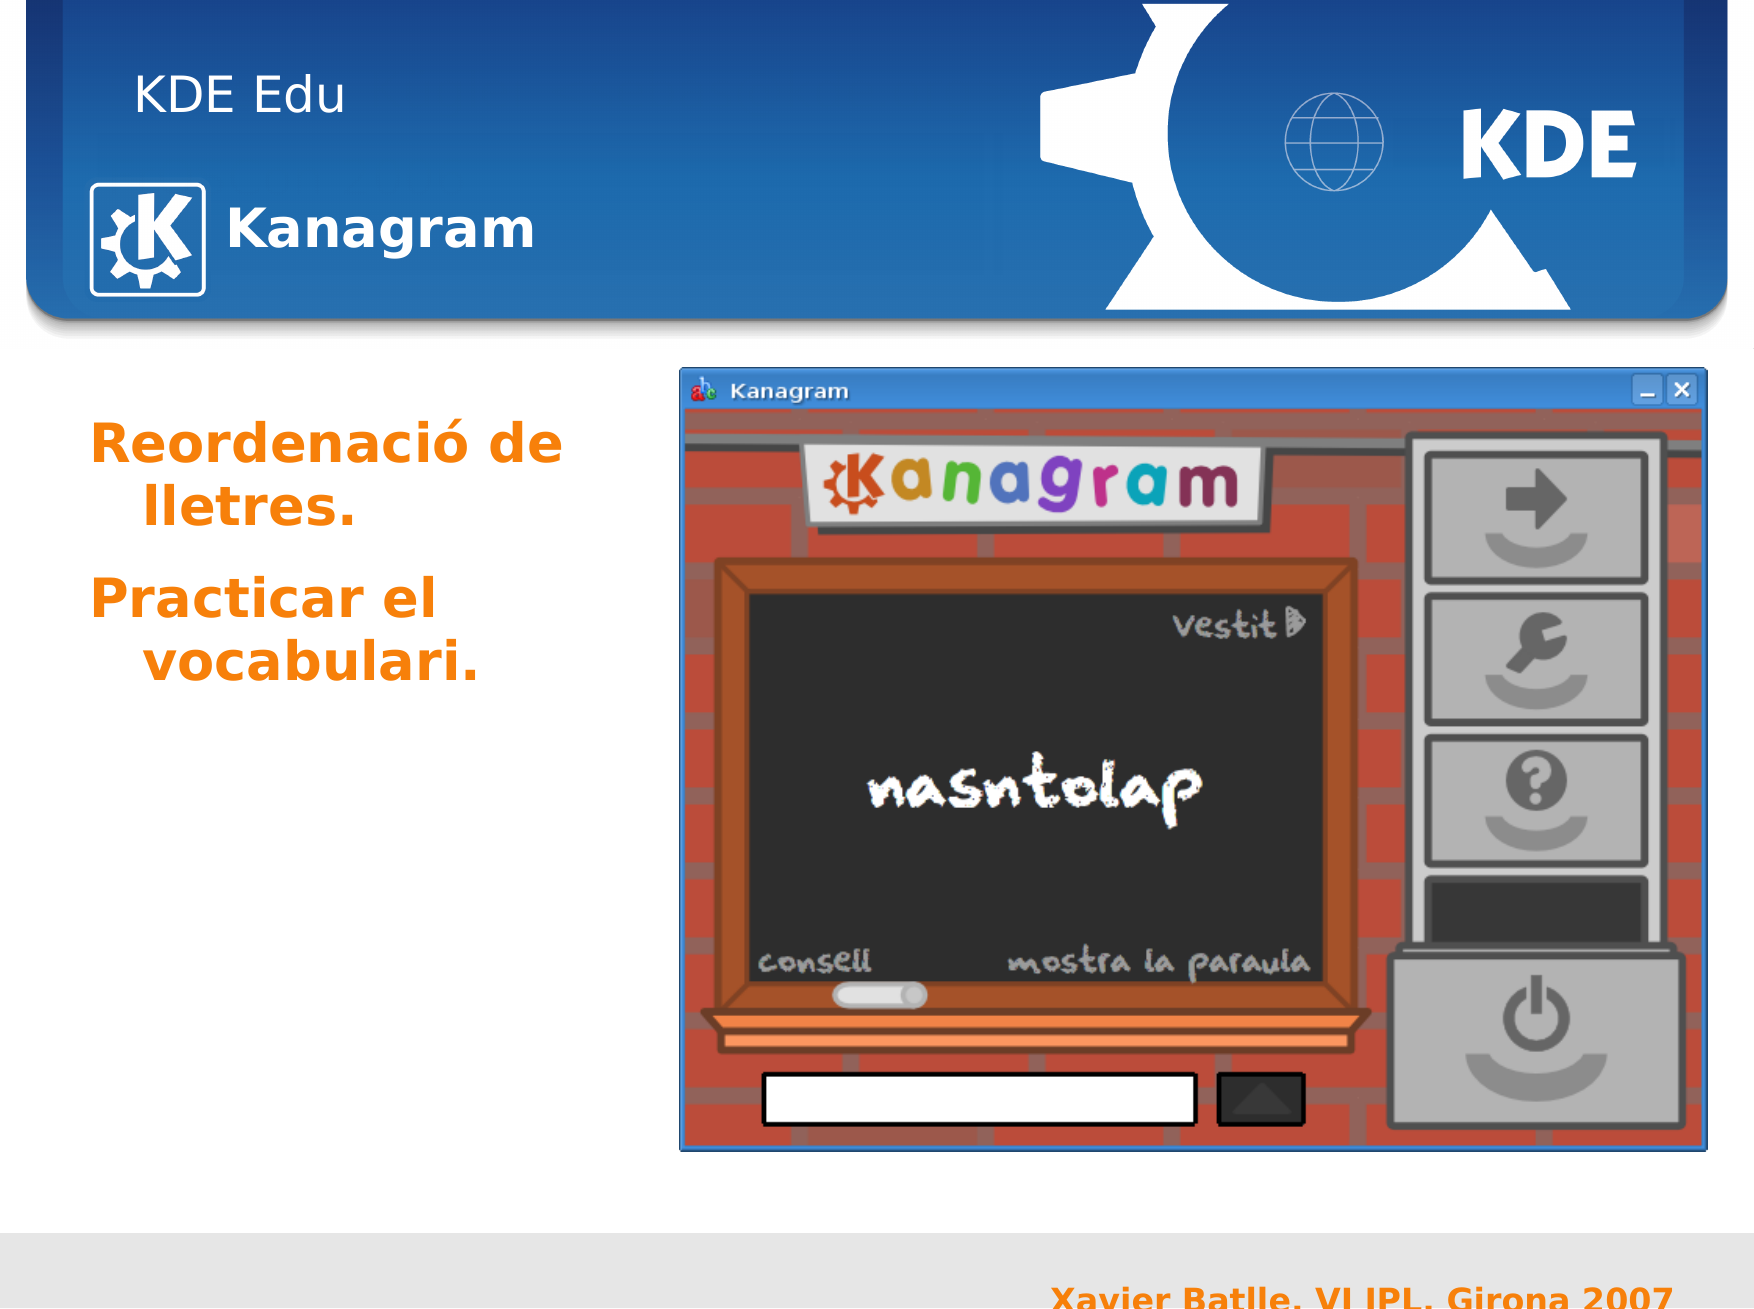

# Kanagram
Reordenació de lletres.
Practicar el vocabulari.